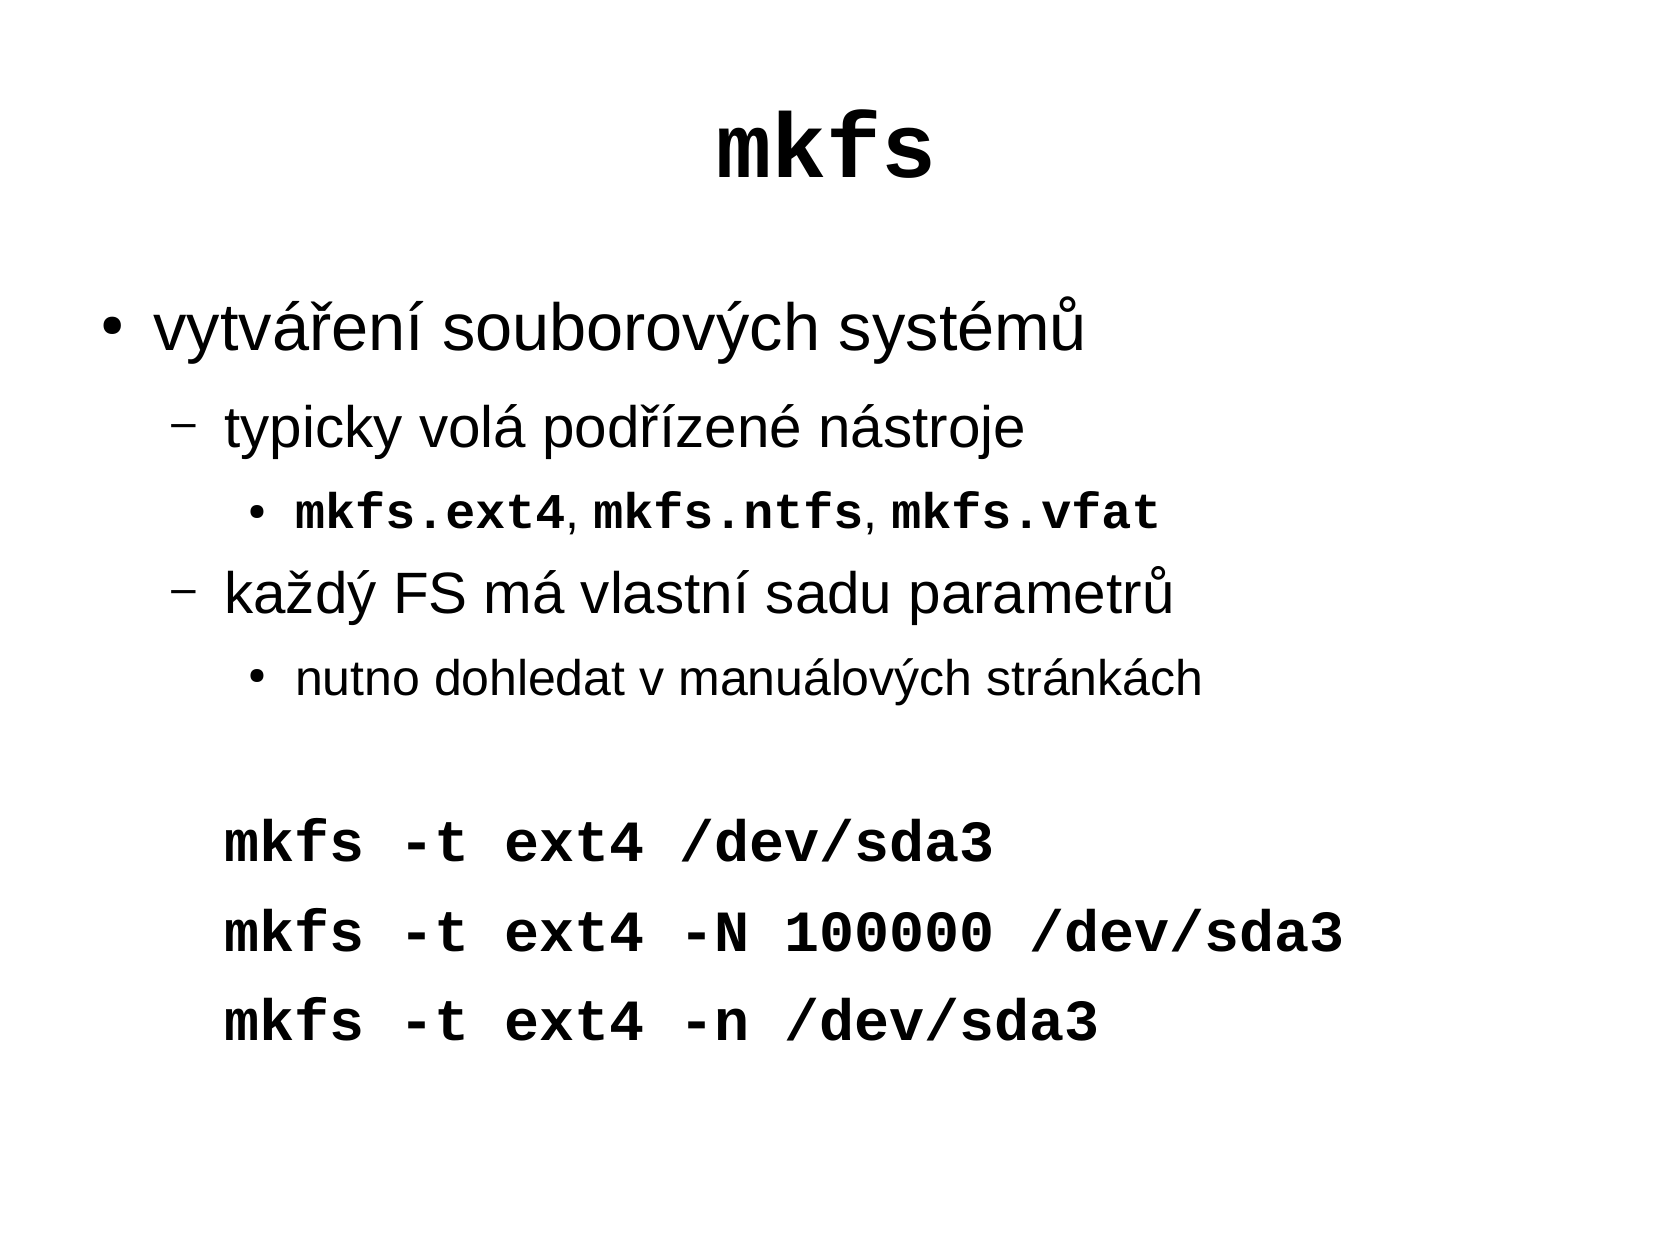

# mkfs
vytváření souborových systémů
typicky volá podřízené nástroje
mkfs.ext4, mkfs.ntfs, mkfs.vfat
každý FS má vlastní sadu parametrů
nutno dohledat v manuálových stránkách
mkfs -t ext4 /dev/sda3
mkfs -t ext4 -N 100000 /dev/sda3
mkfs -t ext4 -n /dev/sda3